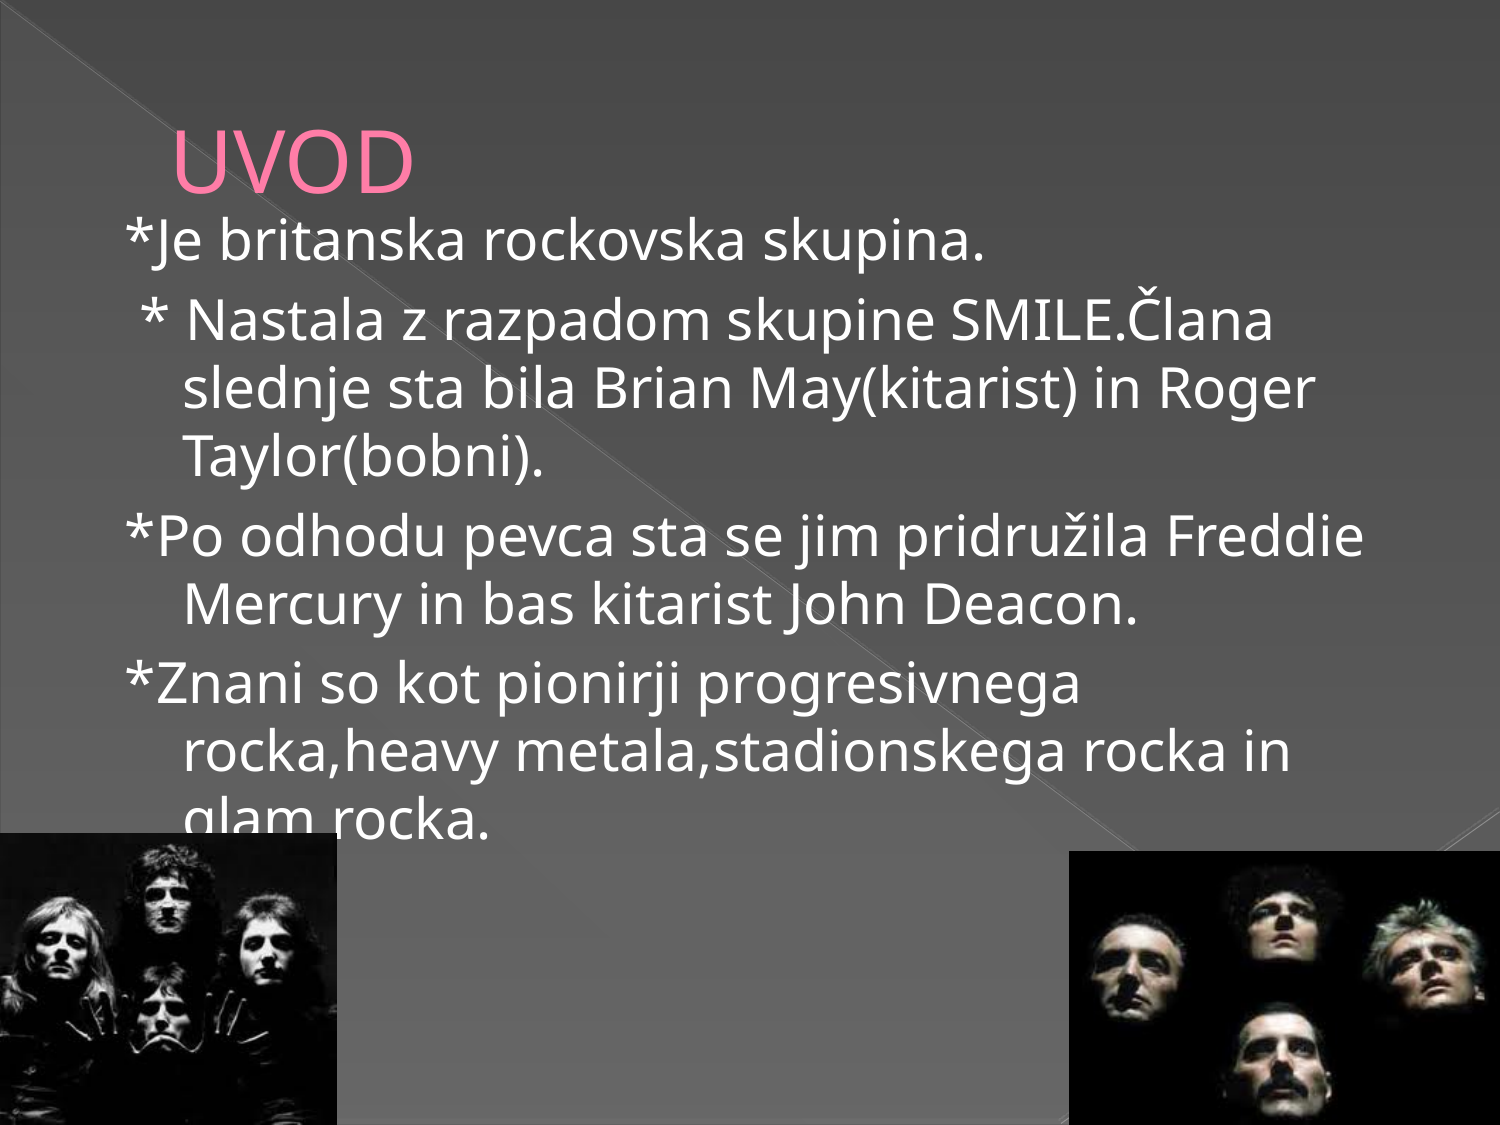

# UVOD
*Je britanska rockovska skupina.
 * Nastala z razpadom skupine SMILE.Člana slednje sta bila Brian May(kitarist) in Roger Taylor(bobni).
*Po odhodu pevca sta se jim pridružila Freddie Mercury in bas kitarist John Deacon.
*Znani so kot pionirji progresivnega rocka,heavy metala,stadionskega rocka in glam rocka.